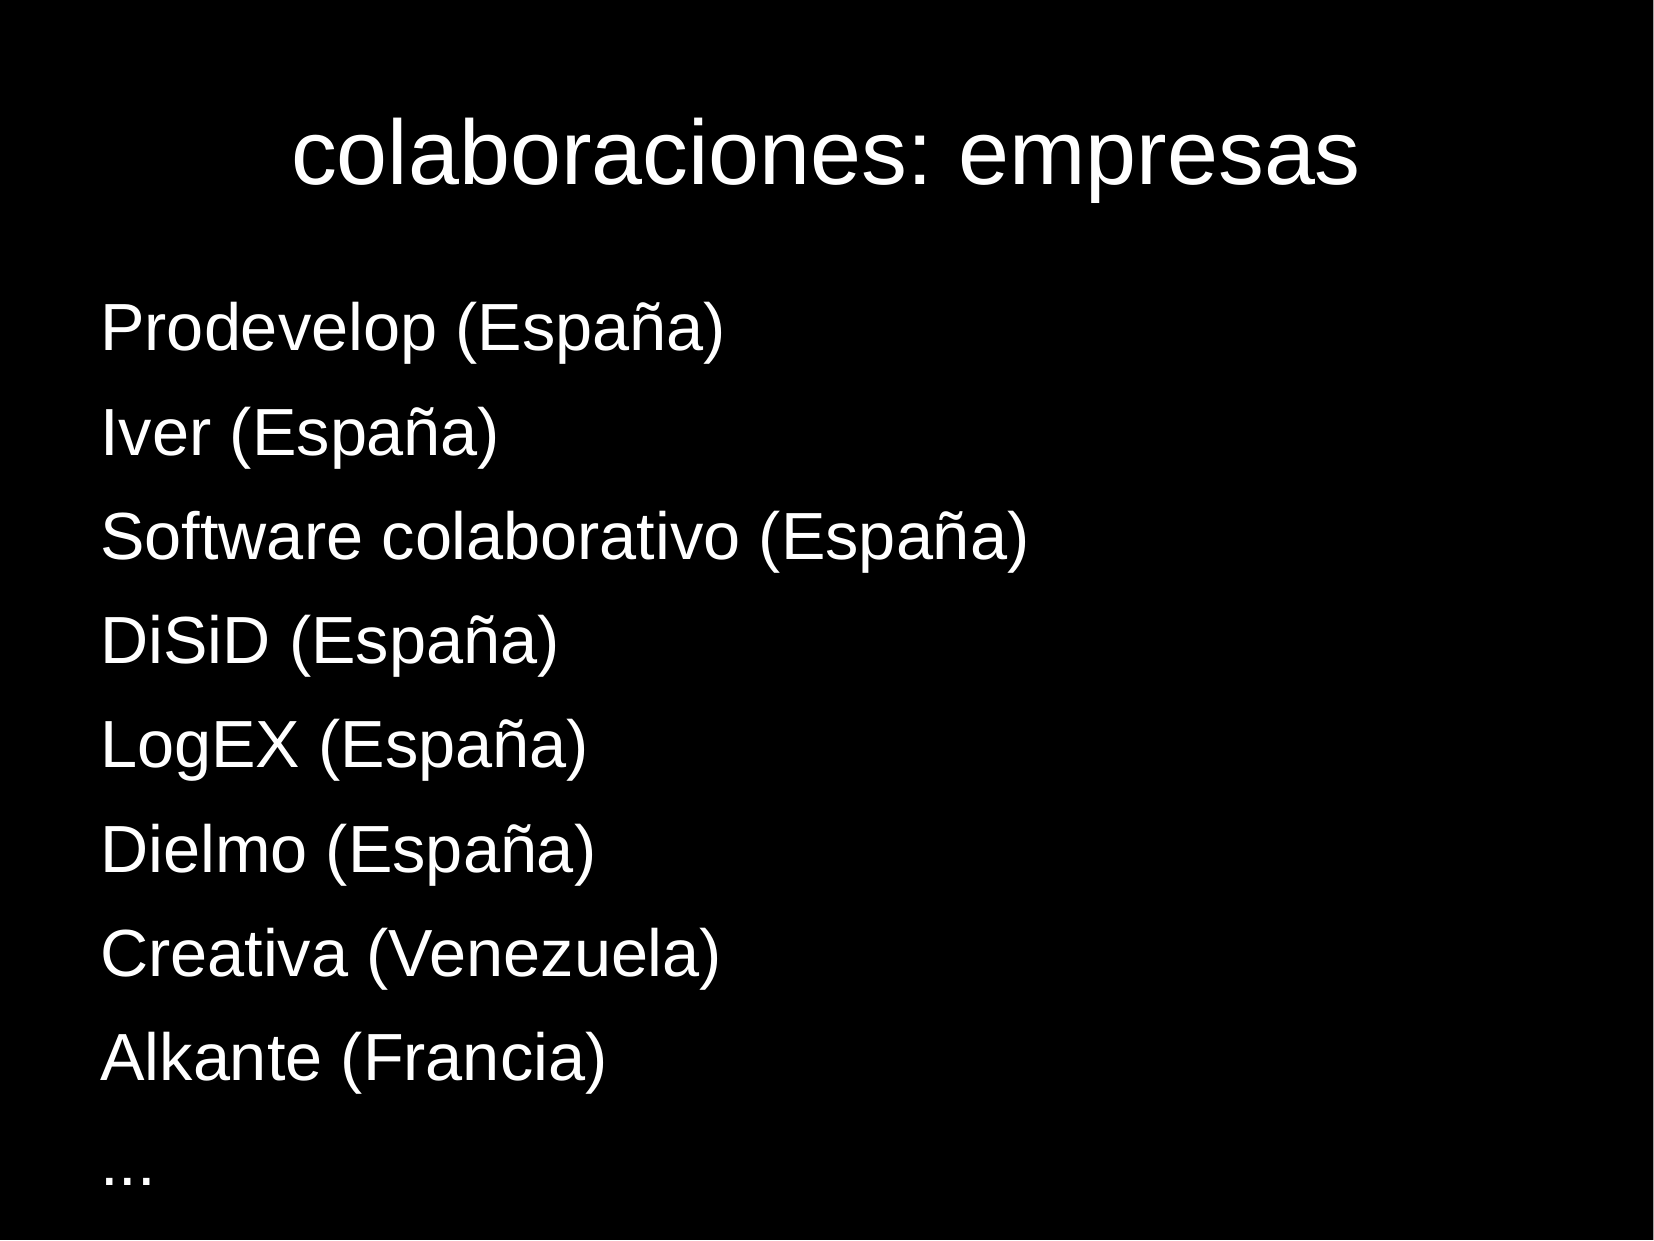

# colaboraciones: empresas
Prodevelop (España)
Iver (España)
Software colaborativo (España)
DiSiD (España)
LogEX (España)
Dielmo (España)
Creativa (Venezuela)
Alkante (Francia)
...